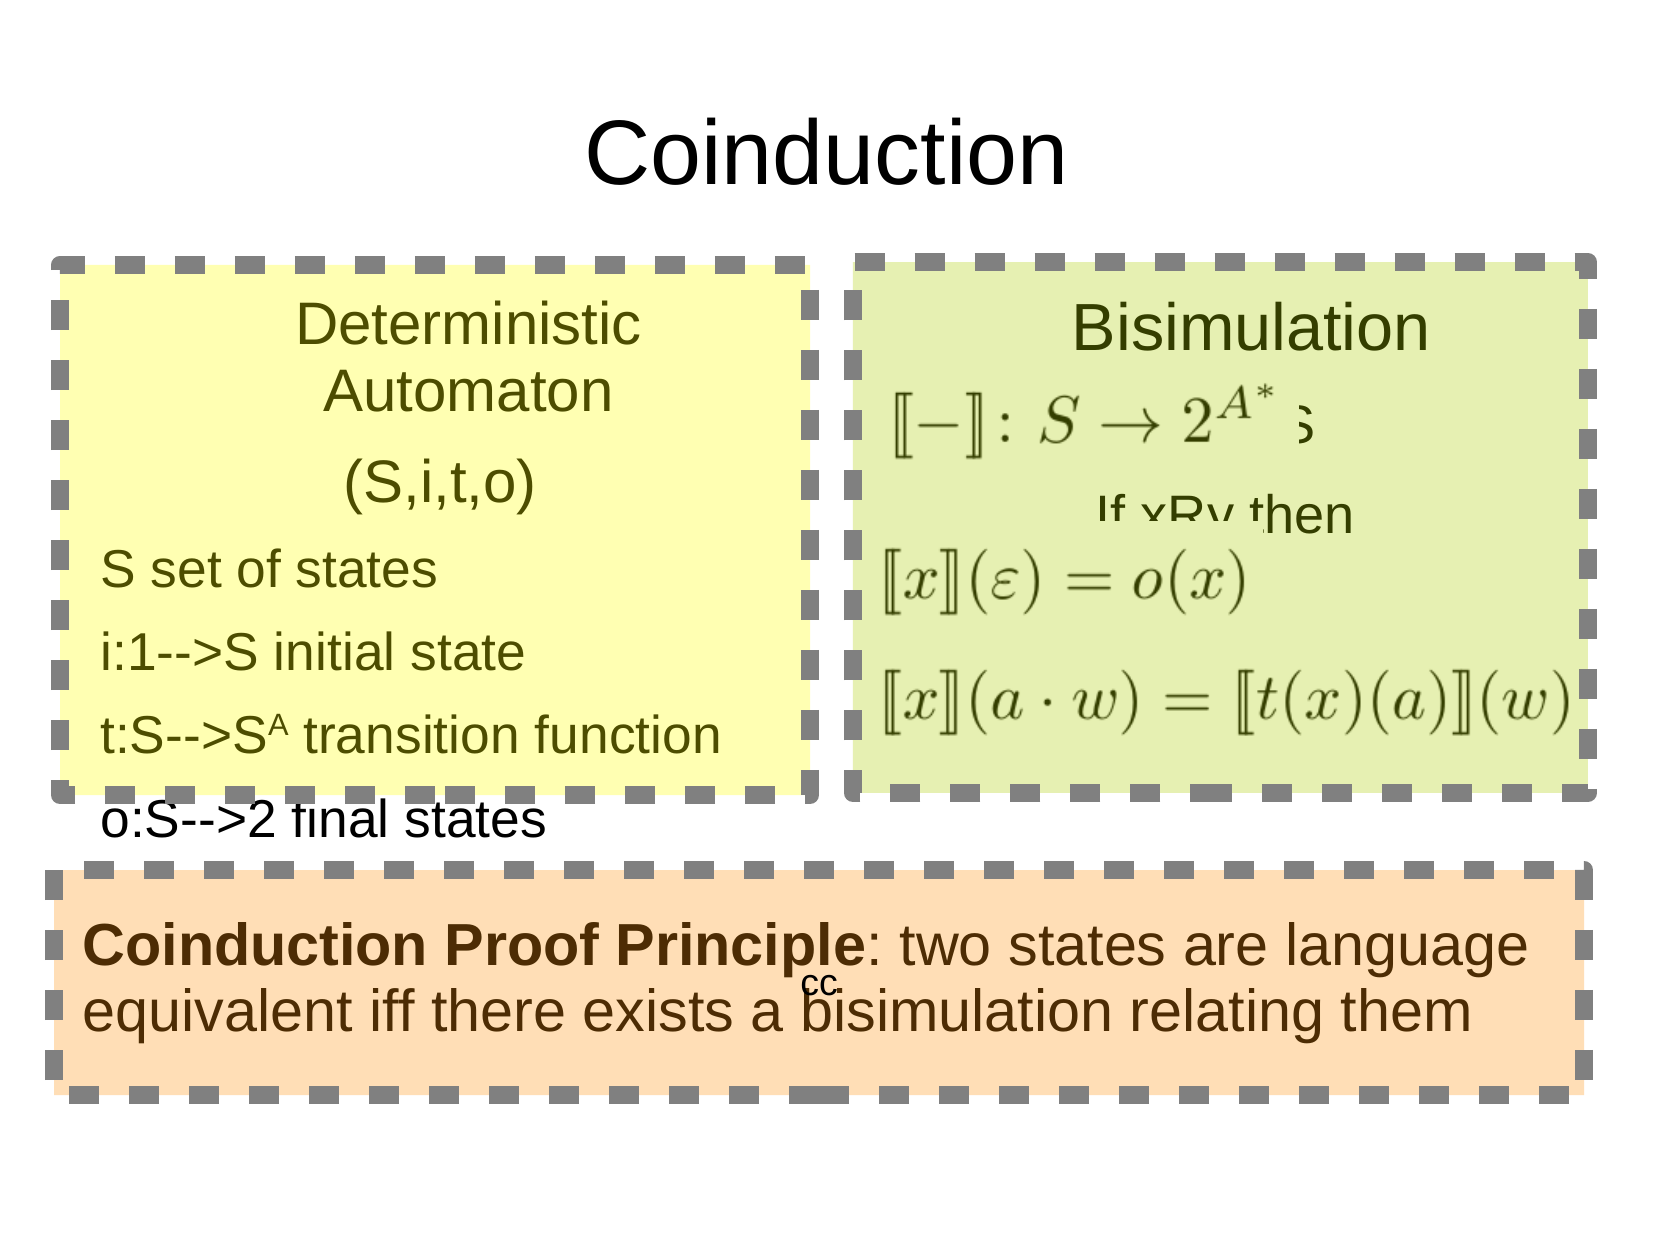

# Coinduction
Deterministic Automaton
(S,i,t,o)
S set of states
i:1-->S initial state
t:S-->SA transition function
o:S-->2 final states
Bisimulation
RÍSxS
If xRy then
o(x)=o(y)
for all a ÎA, t(x)(a) R t(y)(a)
cc
Coinduction Proof Principle: two states are language equivalent iff there exists a bisimulation relating them